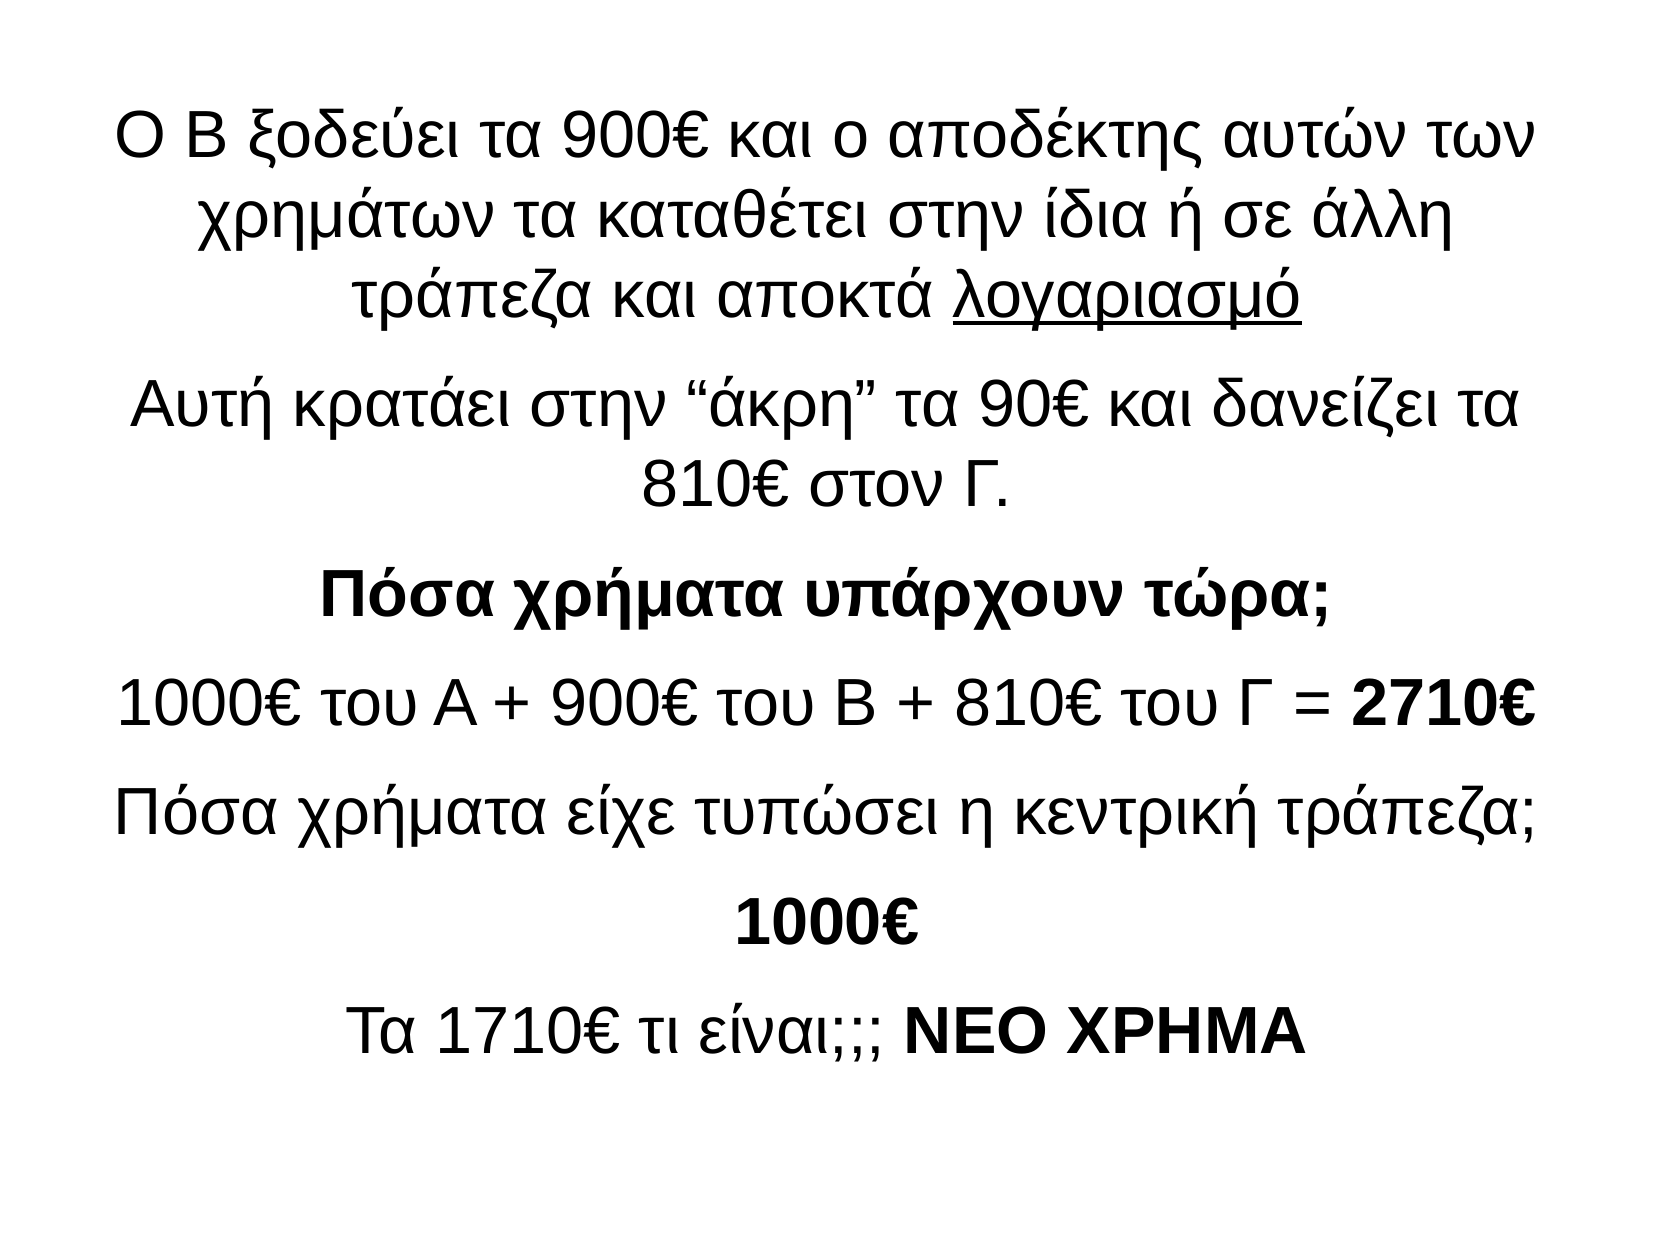

# Ο Β ξοδεύει τα 900€ και ο αποδέκτης αυτών των χρημάτων τα καταθέτει στην ίδια ή σε άλλη τράπεζα και αποκτά λογαριασμό
Αυτή κρατάει στην “άκρη” τα 90€ και δανείζει τα 810€ στον Γ.
Πόσα χρήματα υπάρχουν τώρα;
1000€ του Α + 900€ του Β + 810€ του Γ = 2710€
Πόσα χρήματα είχε τυπώσει η κεντρική τράπεζα;
1000€
Τα 1710€ τι είναι;;; ΝΕΟ ΧΡΗΜΑ